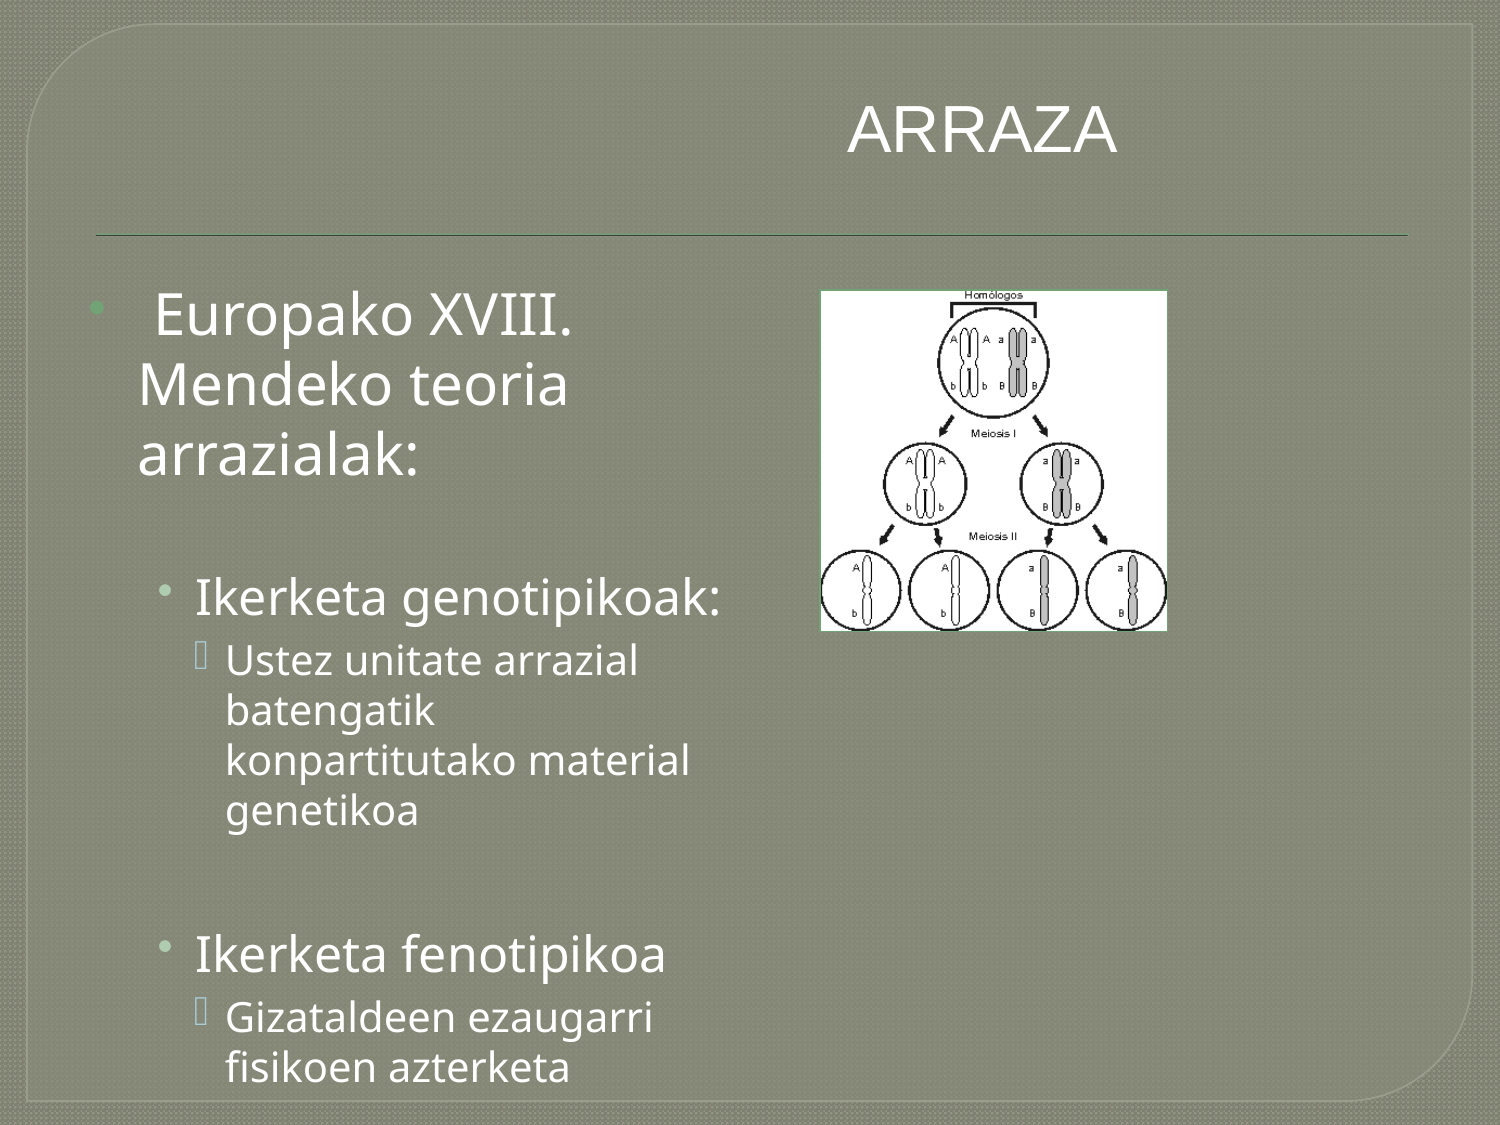

ARRAZA
# Europako XVIII. Mendeko teoria arrazialak:
Ikerketa genotipikoak:
Ustez unitate arrazial batengatik konpartitutako material genetikoa
Ikerketa fenotipikoa
Gizataldeen ezaugarri fisikoen azterketa